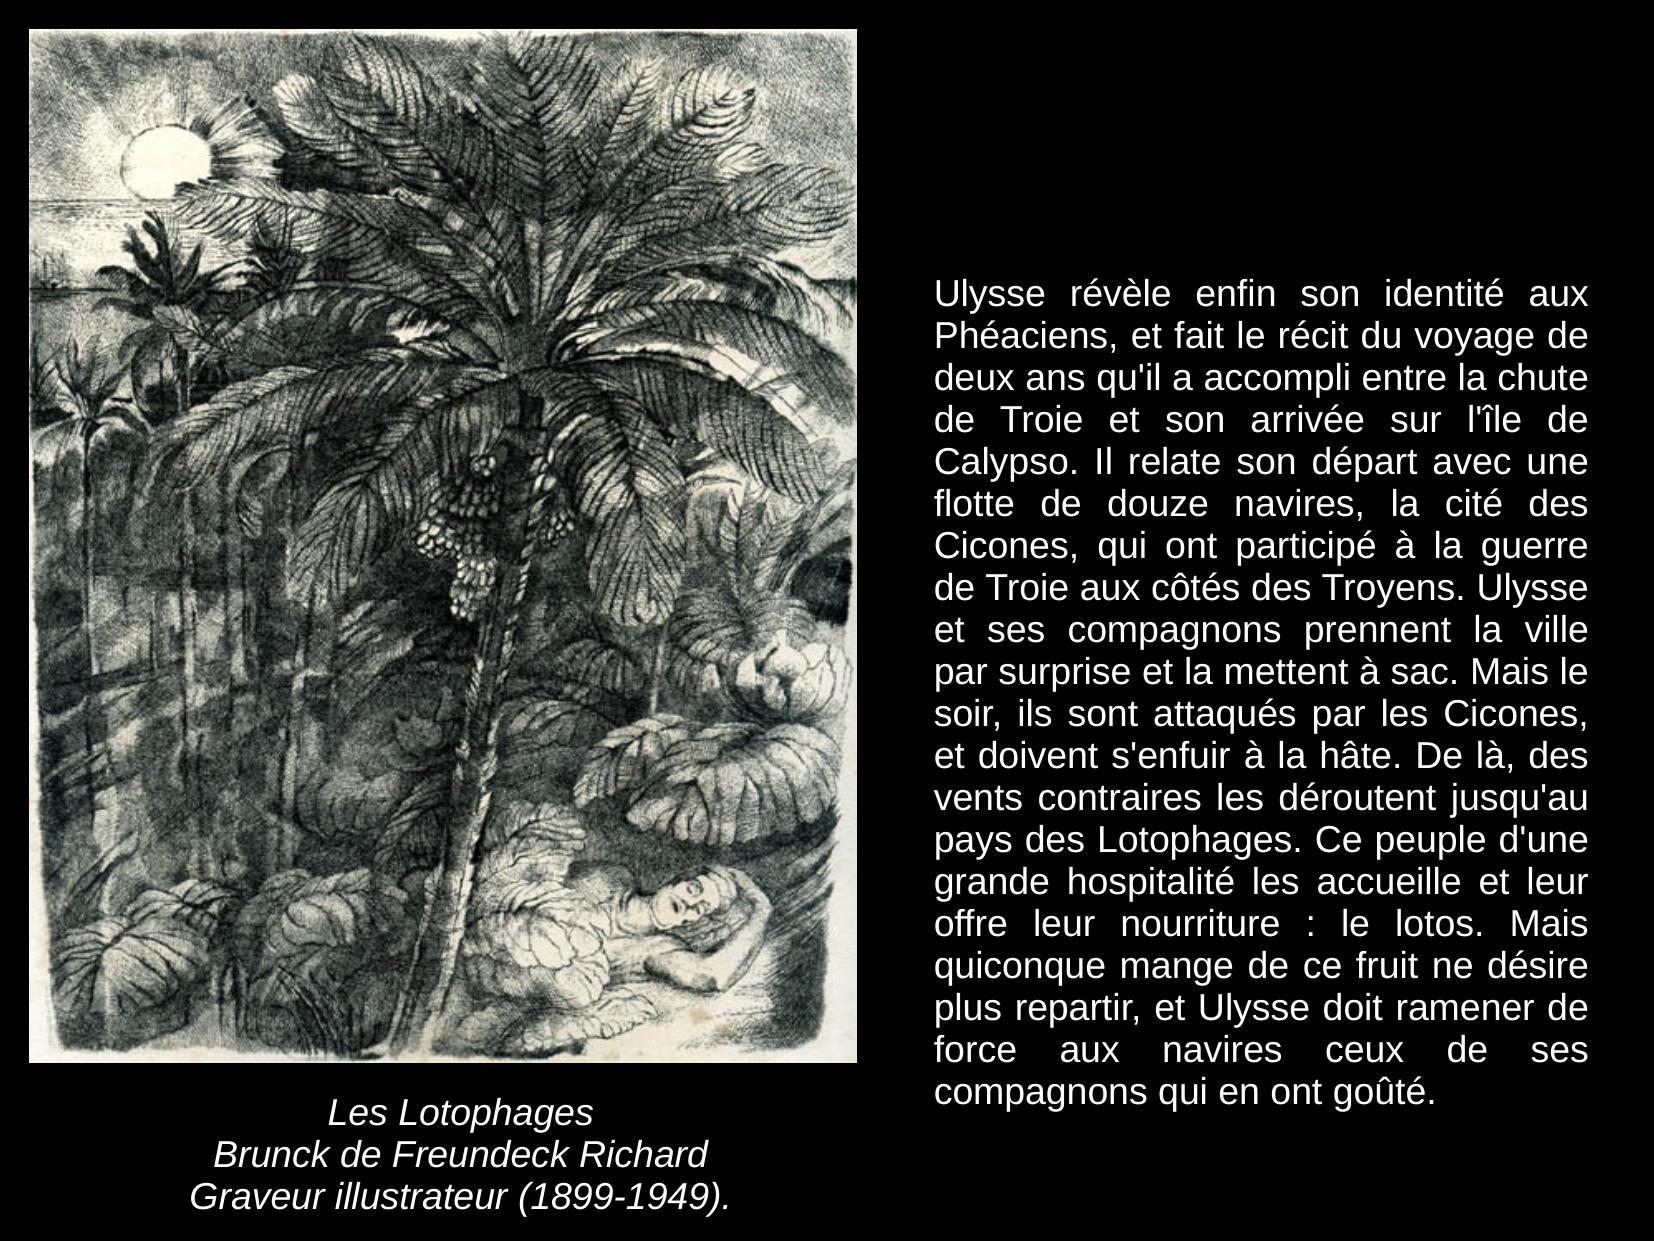

Ulysse révèle enfin son identité aux Phéaciens, et fait le récit du voyage de deux ans qu'il a accompli entre la chute de Troie et son arrivée sur l'île de Calypso. Il relate son départ avec une flotte de douze navires, la cité des Cicones, qui ont participé à la guerre de Troie aux côtés des Troyens. Ulysse et ses compagnons prennent la ville par surprise et la mettent à sac. Mais le soir, ils sont attaqués par les Cicones, et doivent s'enfuir à la hâte. De là, des vents contraires les déroutent jusqu'au pays des Lotophages. Ce peuple d'une grande hospitalité les accueille et leur offre leur nourriture : le lotos. Mais quiconque mange de ce fruit ne désire plus repartir, et Ulysse doit ramener de force aux navires ceux de ses compagnons qui en ont goûté.
# Les Lotophages Brunck de Freundeck Richard Graveur illustrateur (1899-1949).